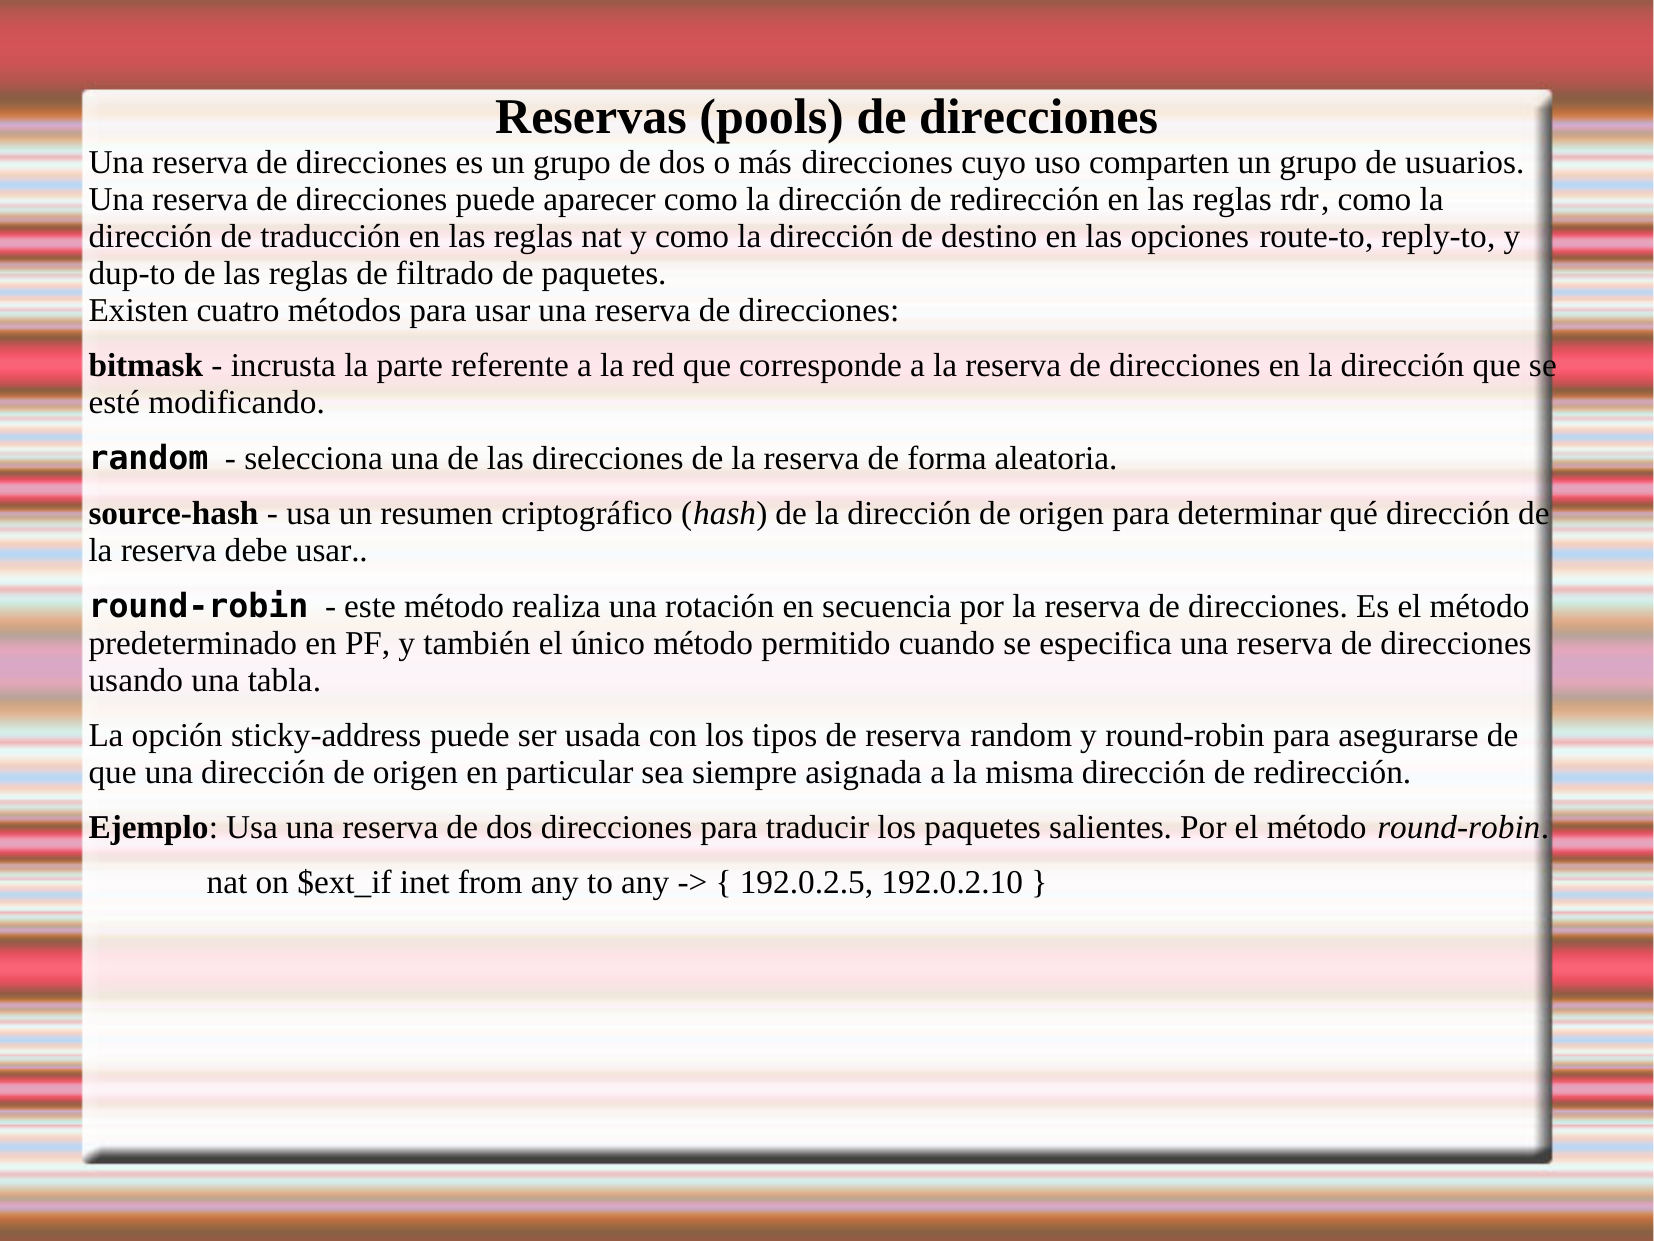

Reservas (pools) de direcciones
Una reserva de direcciones es un grupo de dos o más direcciones cuyo uso comparten un grupo de usuarios. Una reserva de direcciones puede aparecer como la dirección de redirección en las reglas rdr, como la dirección de traducción en las reglas nat y como la dirección de destino en las opciones route-to, reply-to, y dup-to de las reglas de filtrado de paquetes.
Existen cuatro métodos para usar una reserva de direcciones:
bitmask - incrusta la parte referente a la red que corresponde a la reserva de direcciones en la dirección que se esté modificando.
random - selecciona una de las direcciones de la reserva de forma aleatoria.
source-hash - usa un resumen criptográfico (hash) de la dirección de origen para determinar qué dirección de la reserva debe usar..
round-robin - este método realiza una rotación en secuencia por la reserva de direcciones. Es el método predeterminado en PF, y también el único método permitido cuando se especifica una reserva de direcciones usando una tabla.
La opción sticky-address puede ser usada con los tipos de reserva random y round-robin para asegurarse de que una dirección de origen en particular sea siempre asignada a la misma dirección de redirección.
Ejemplo: Usa una reserva de dos direcciones para traducir los paquetes salientes. Por el método round-robin.
	nat on $ext_if inet from any to any -> { 192.0.2.5, 192.0.2.10 }